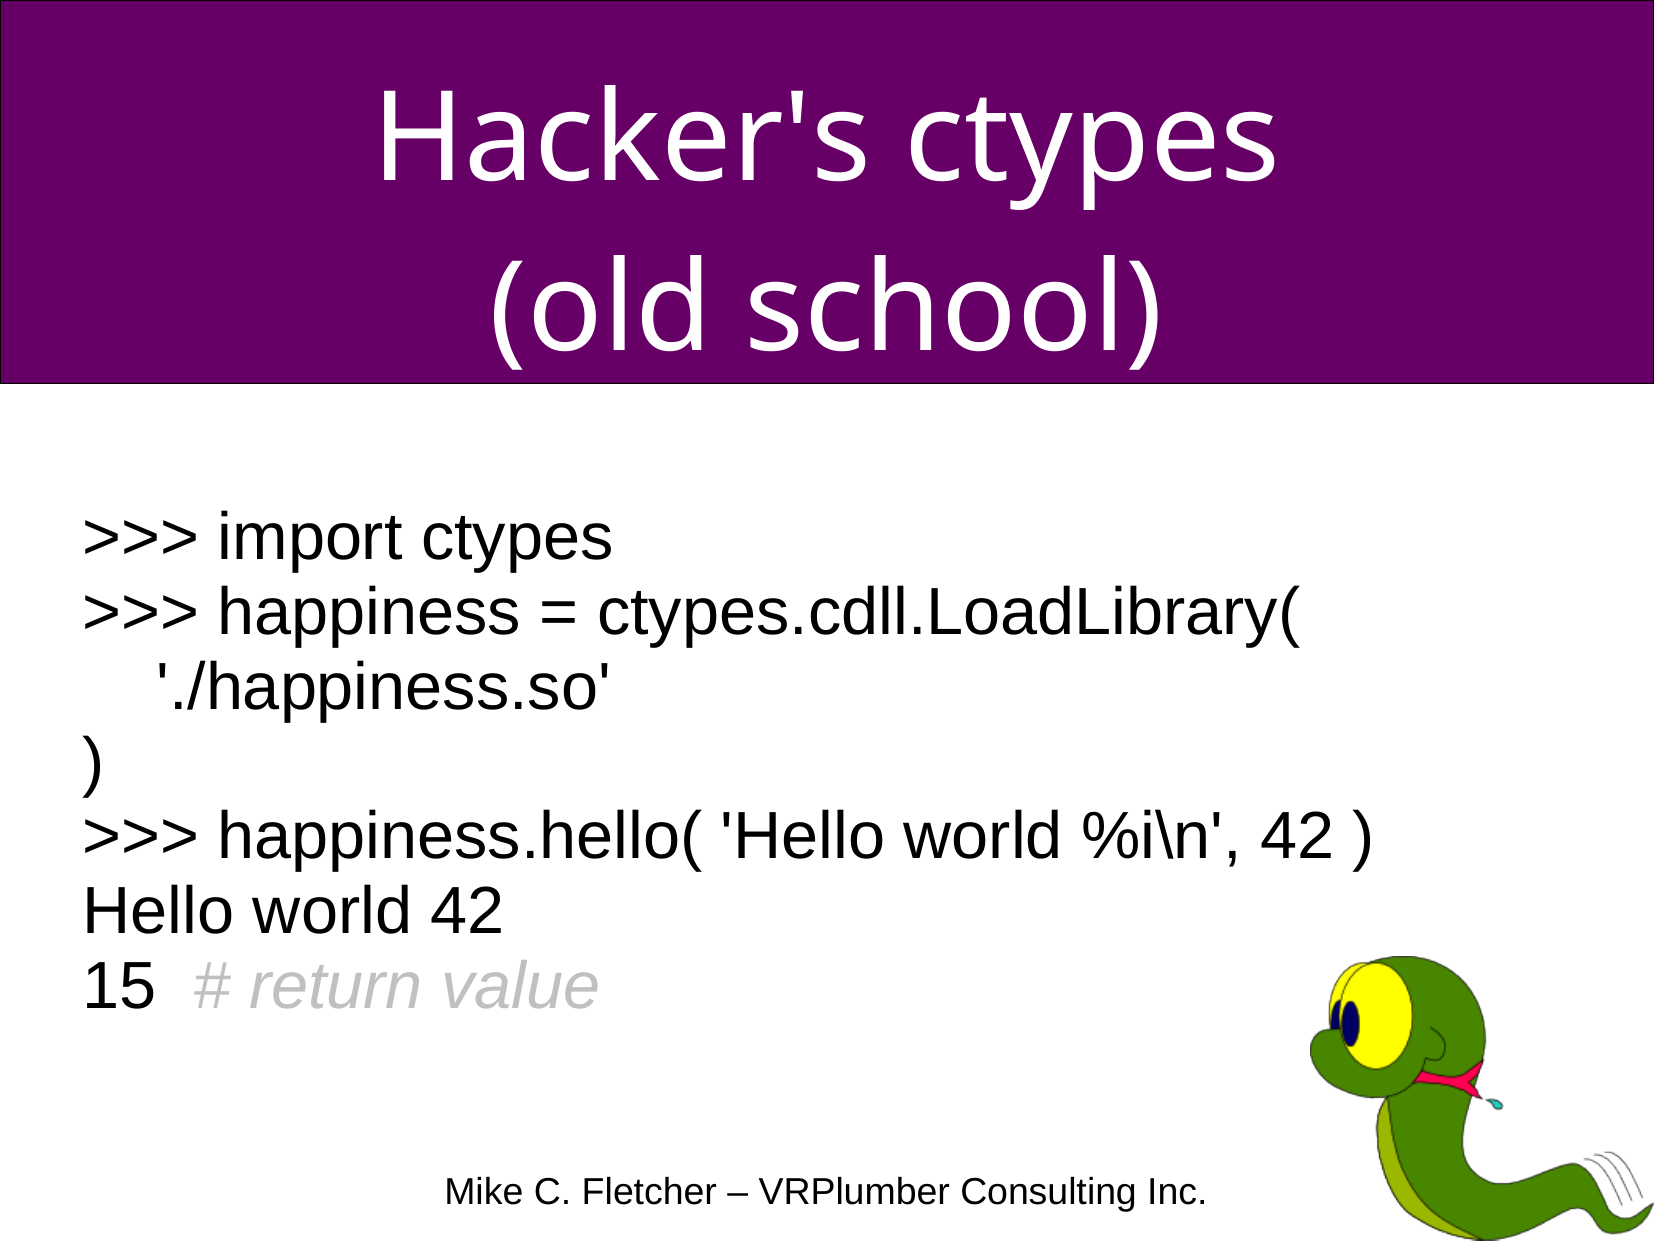

# Hacker's ctypes (old school)
>>> import ctypes
>>> happiness = ctypes.cdll.LoadLibrary(
 './happiness.so'
)
>>> happiness.hello( 'Hello world %i\n', 42 )
Hello world 42
15 # return value